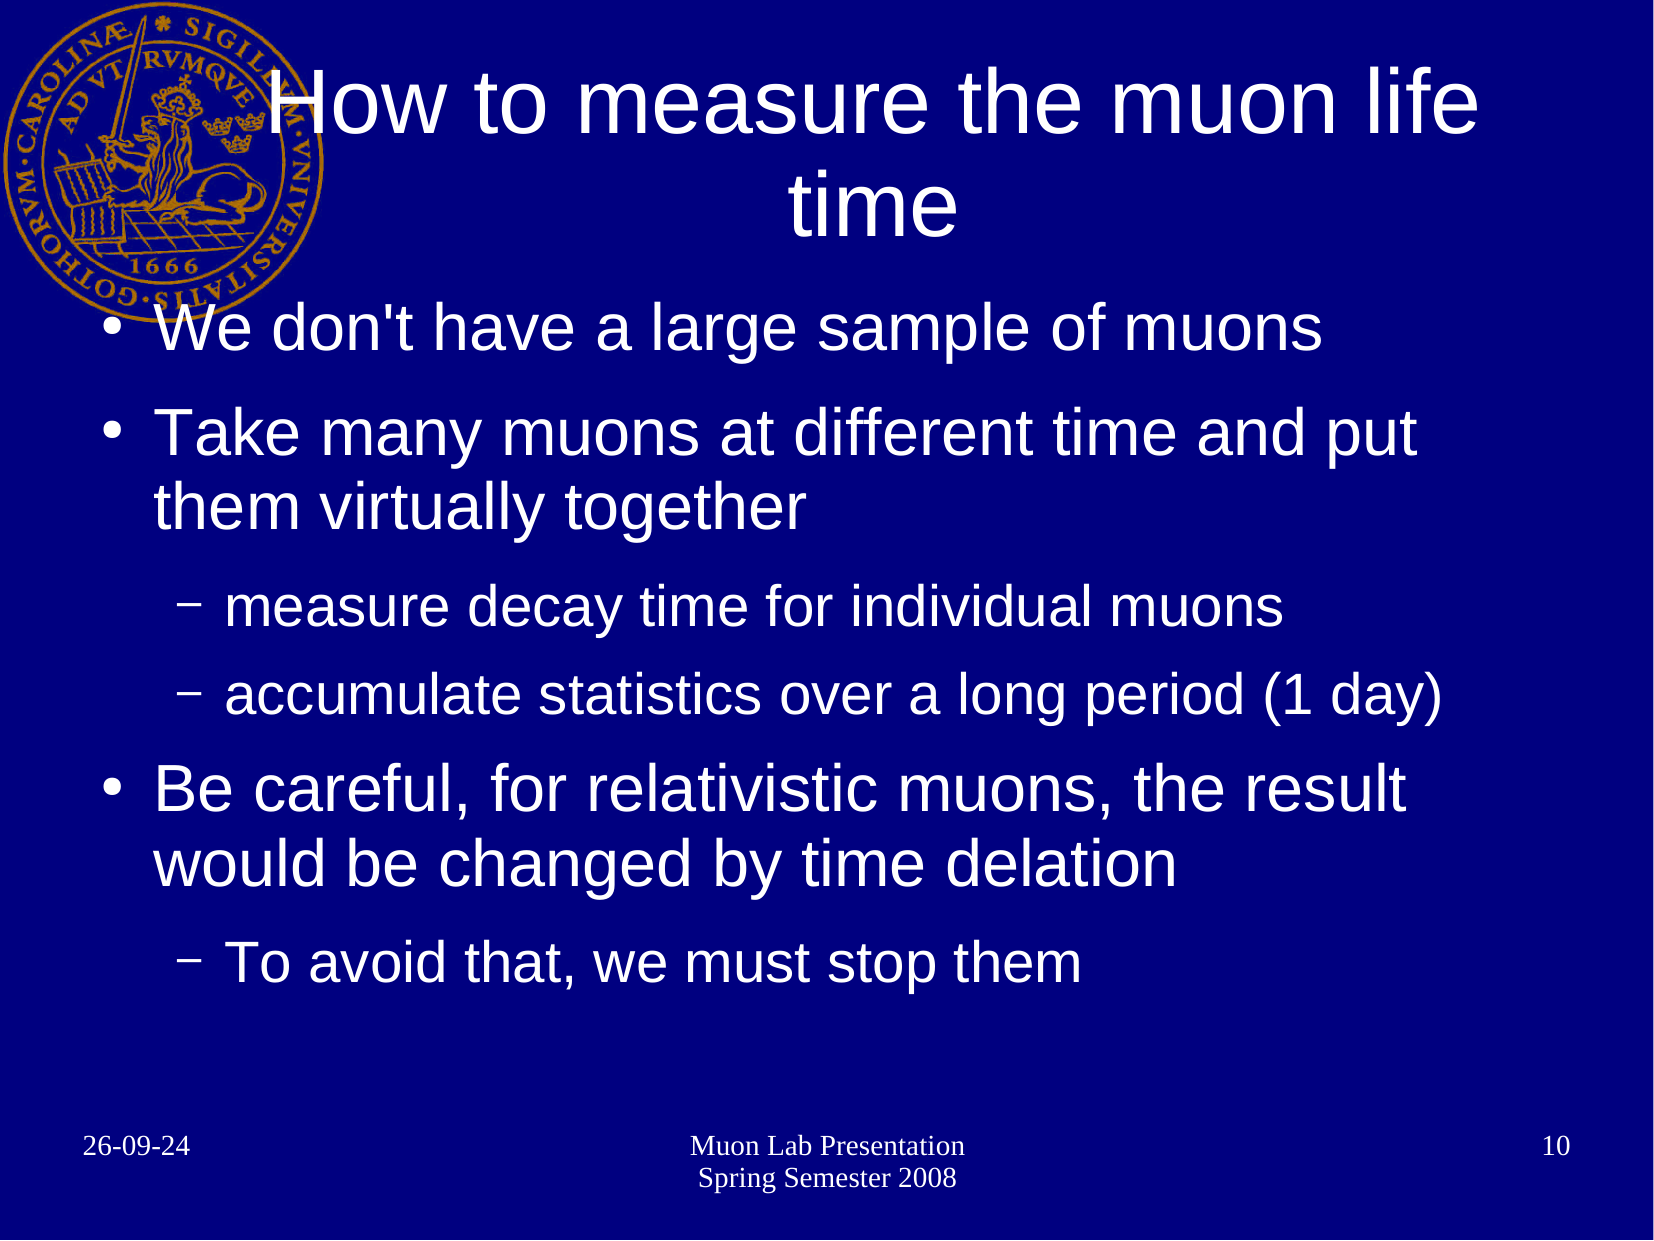

# How to measure the muon life time
We don't have a large sample of muons
Take many muons at different time and put them virtually together
measure decay time for individual muons
accumulate statistics over a long period (1 day)
Be careful, for relativistic muons, the result would be changed by time delation
To avoid that, we must stop them
10